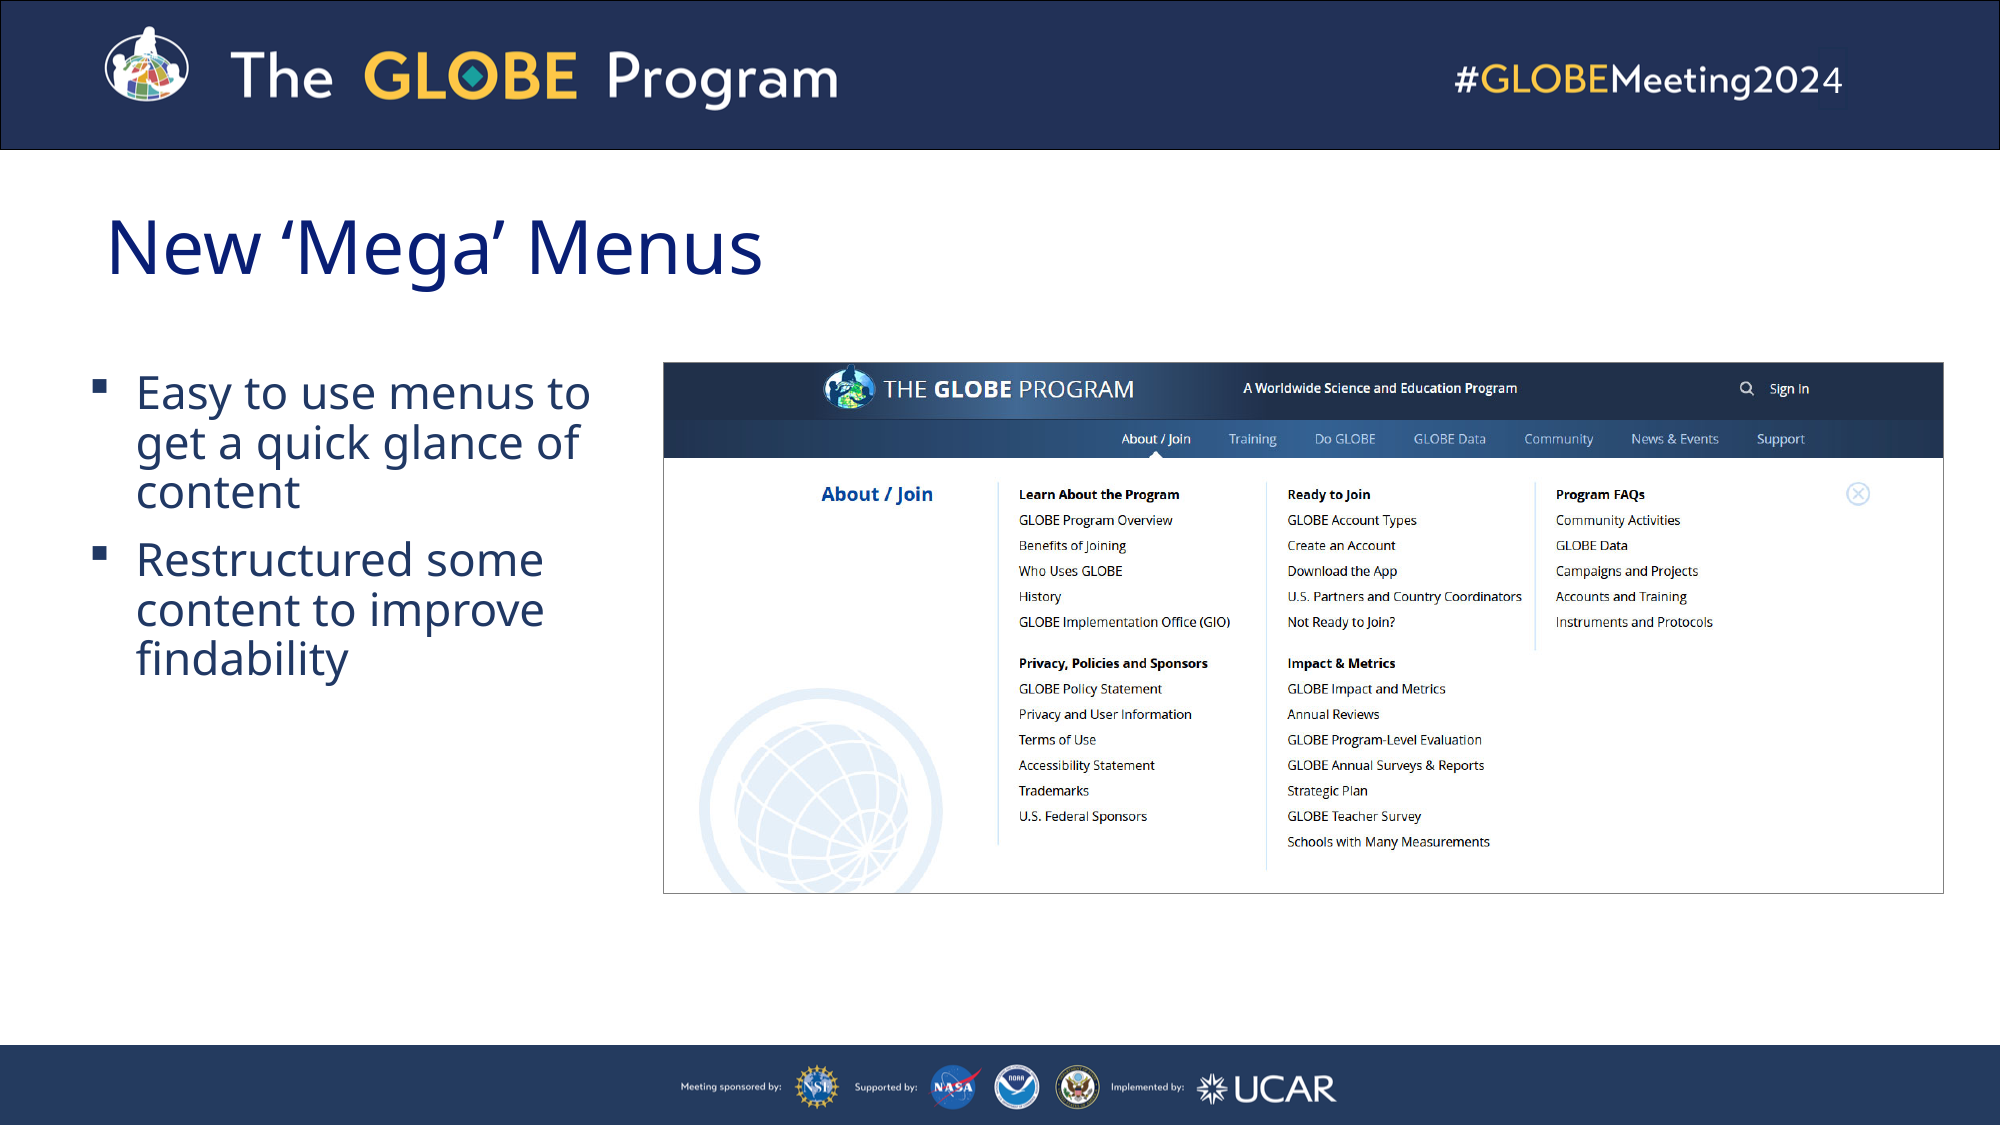

New ‘Mega’ Menus
# Easy to use menus to get a quick glance of content
Restructured some content to improve findability